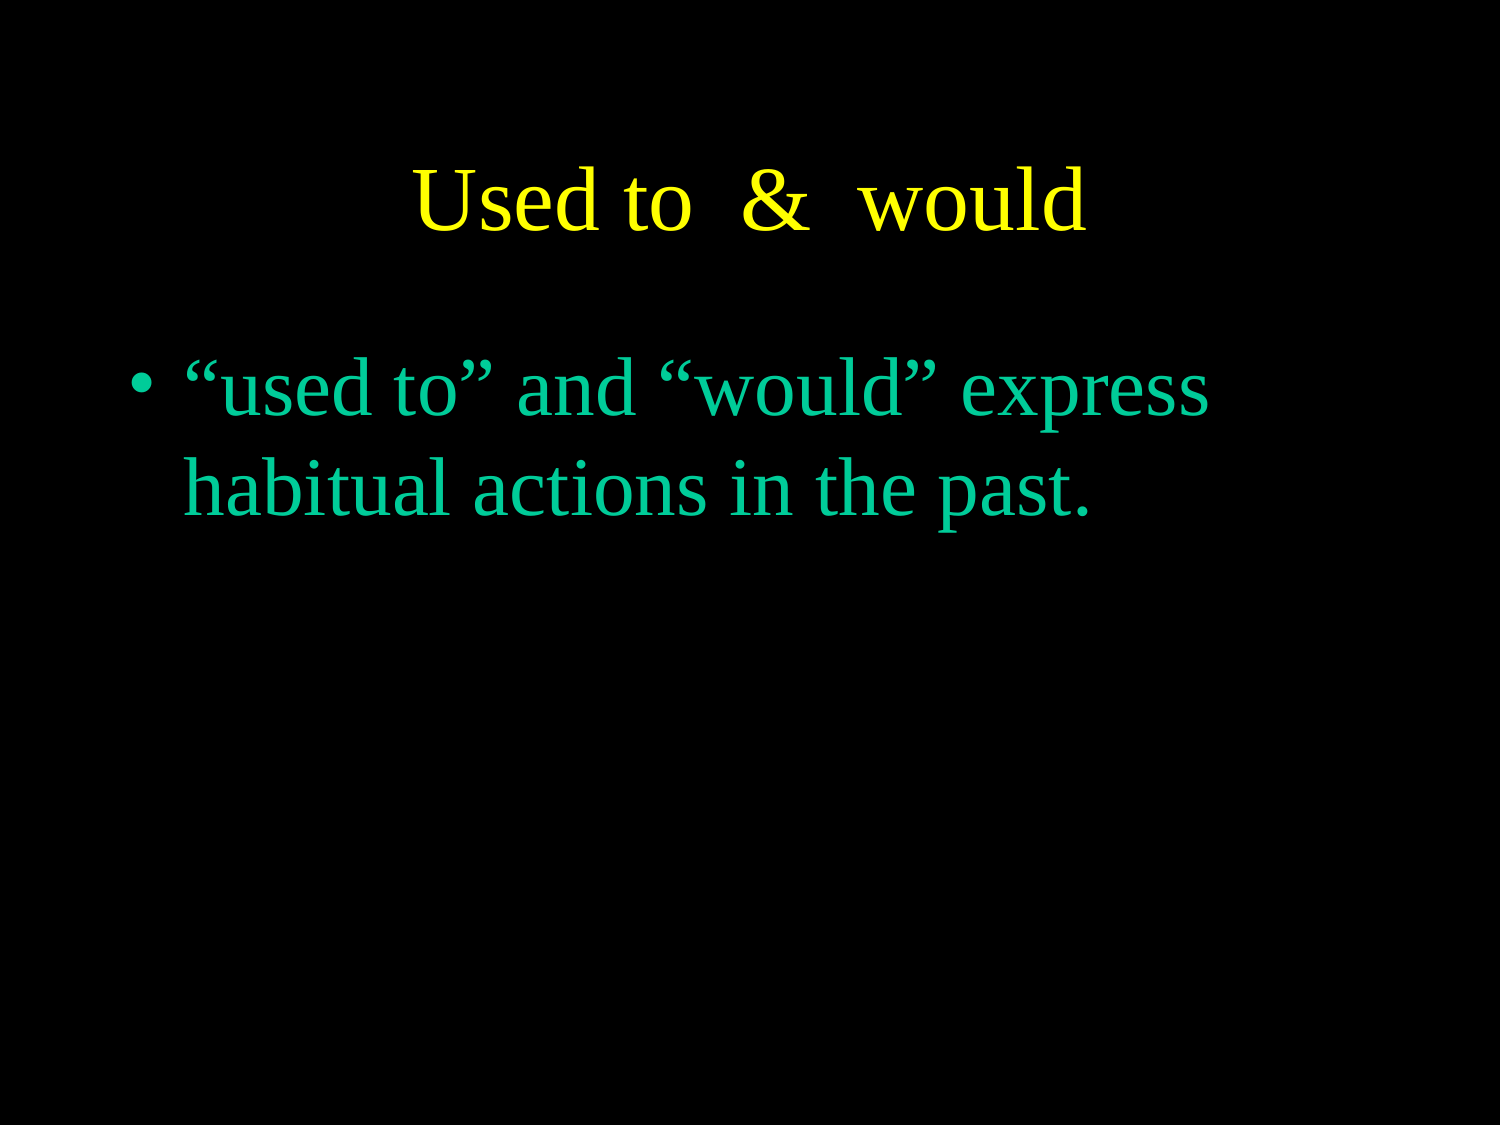

# Used to & would
“used to” and “would” express habitual actions in the past.